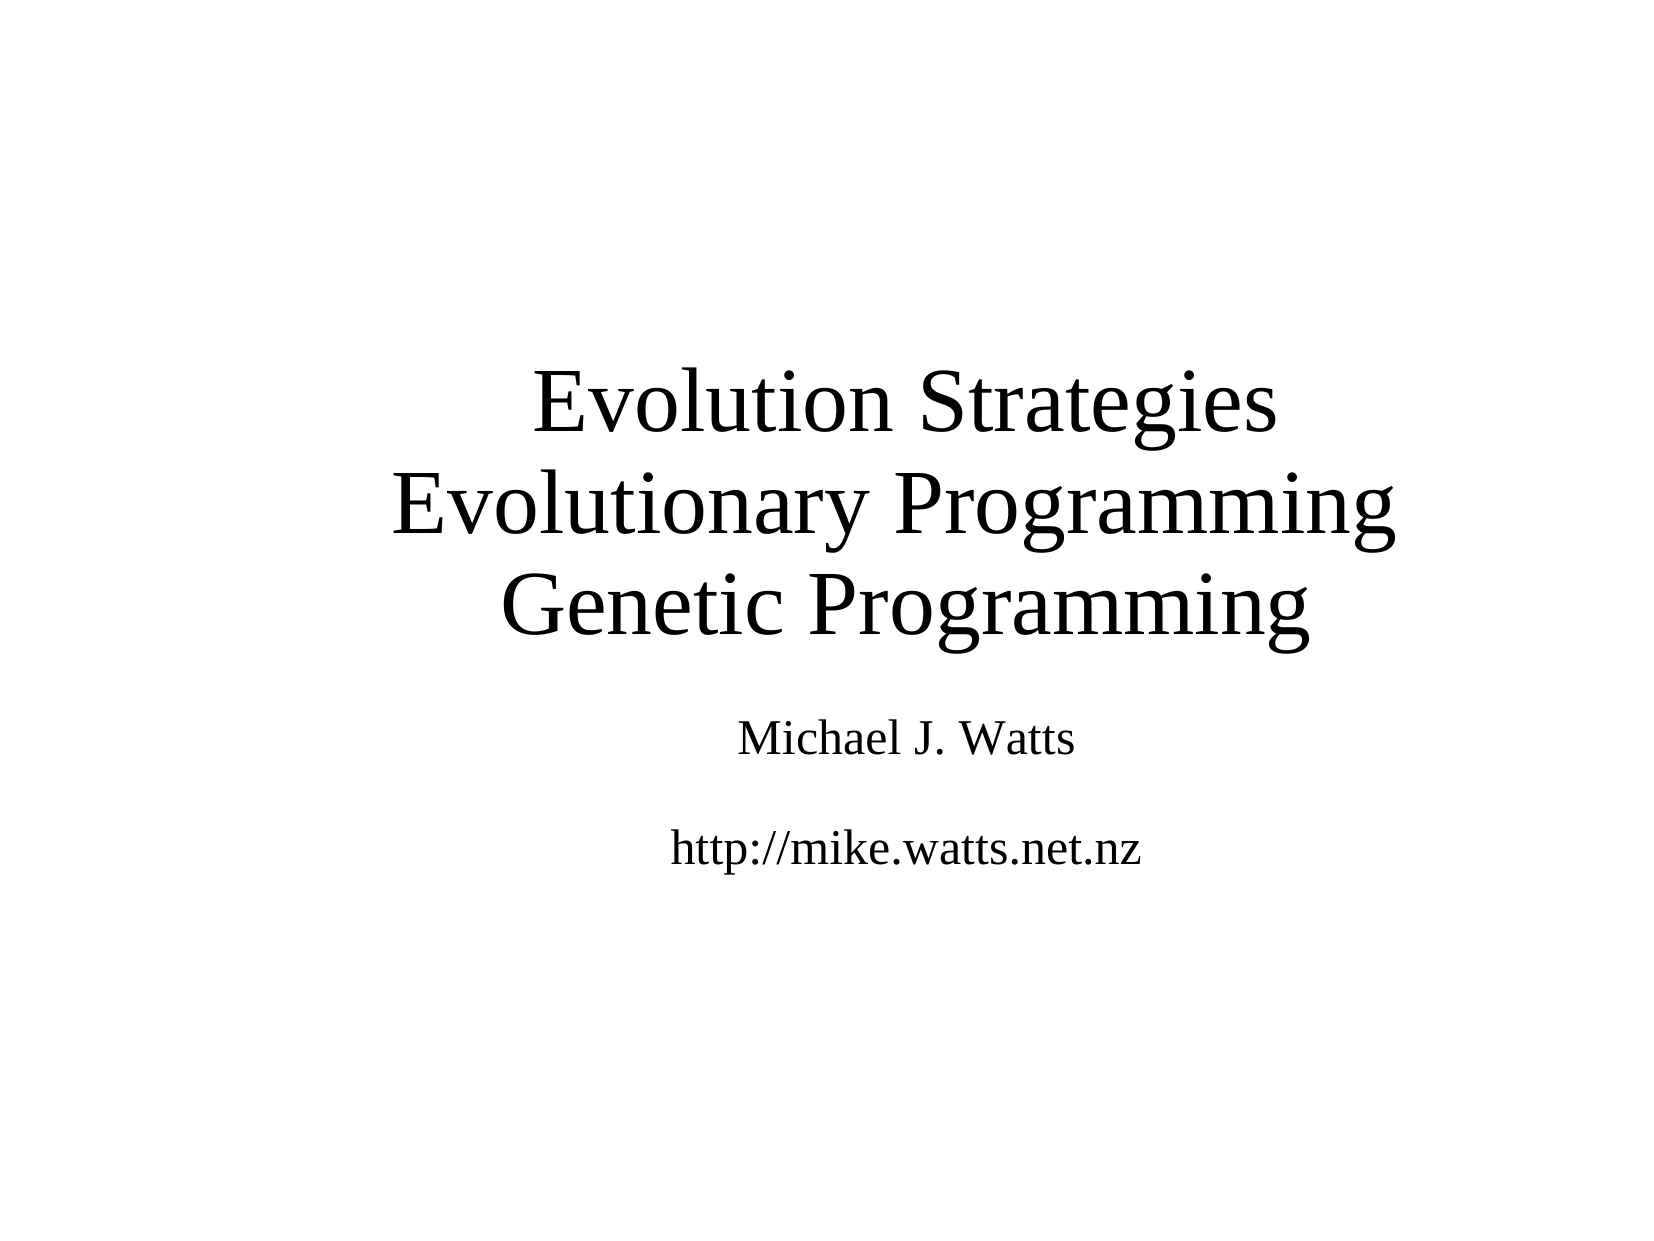

Evolution Strategies Evolutionary Programming
Genetic Programming
Michael J. Watts
http://mike.watts.net.nz